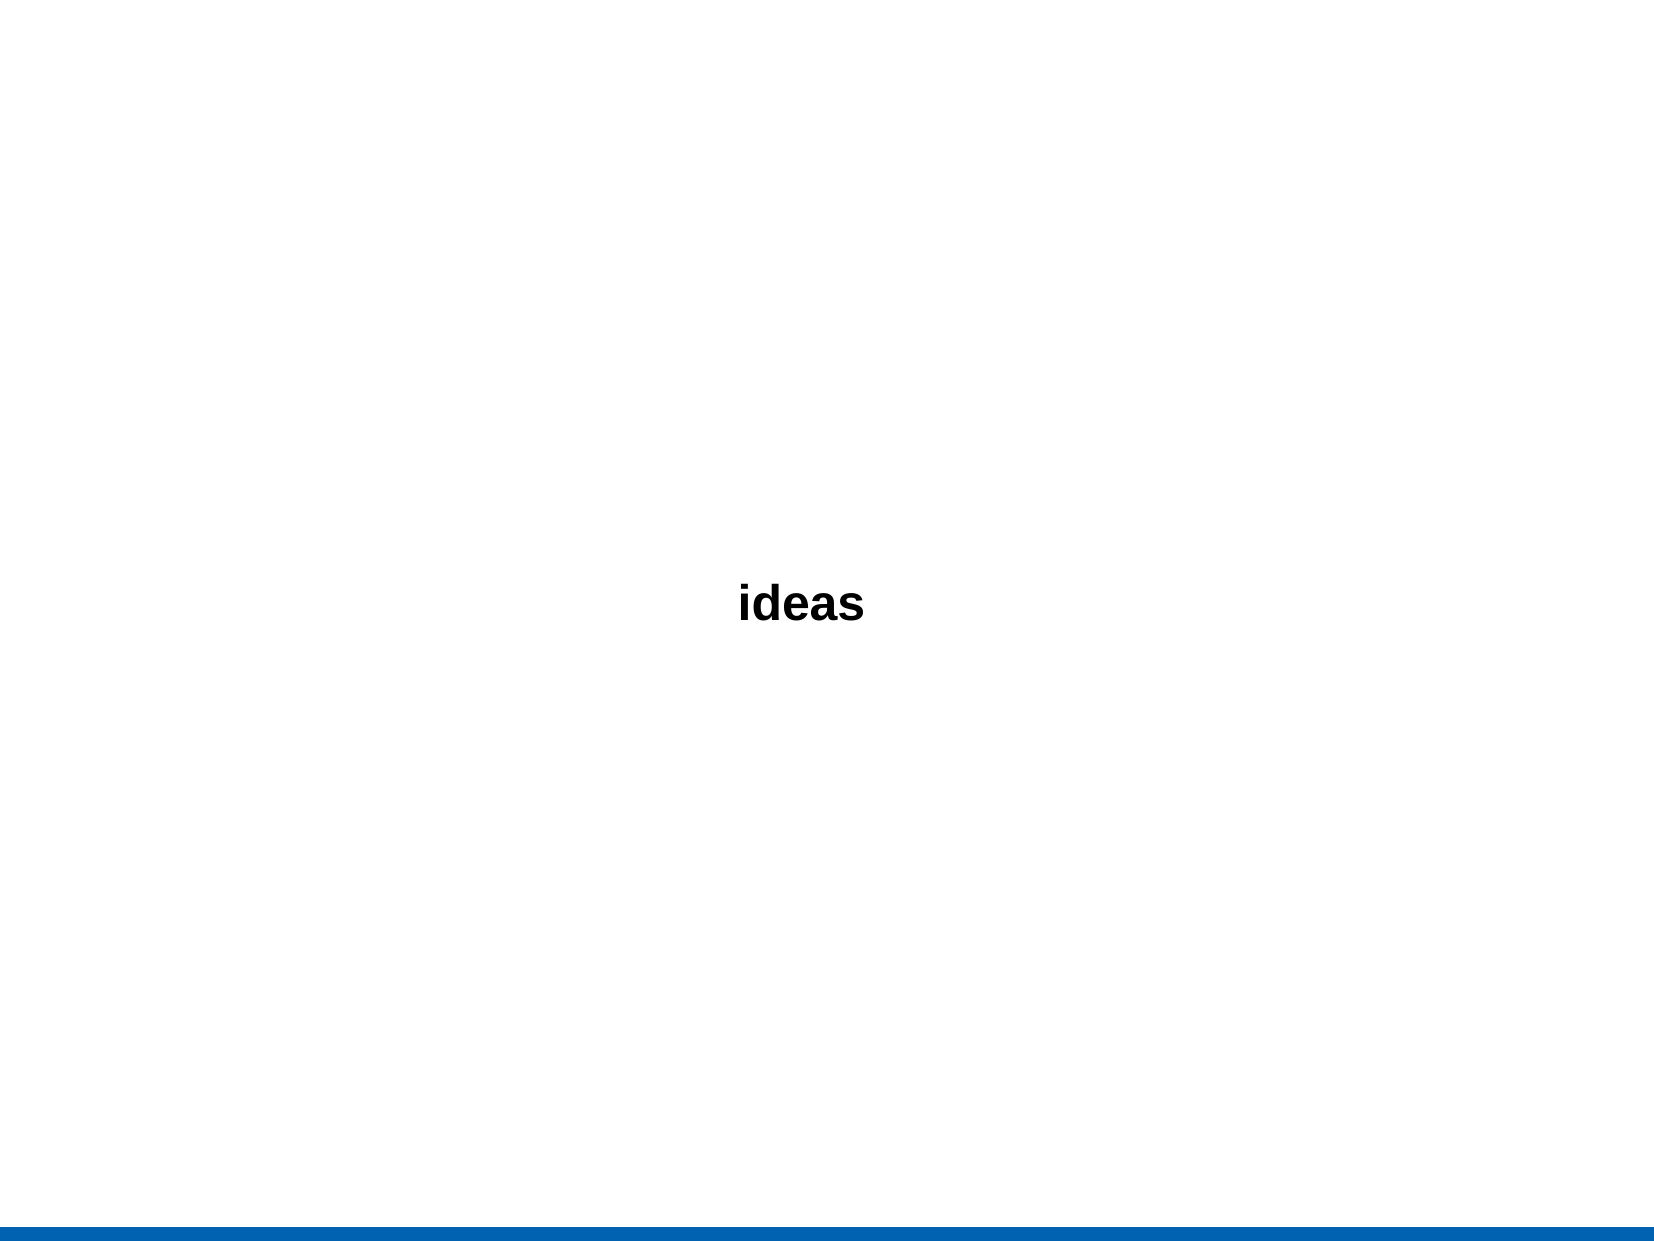

The Thesis
If we do not invest in the ability
to harness the ideas of the community,
then we incur all of the costs of proprietary software
without gaining the primary benefit of free software.